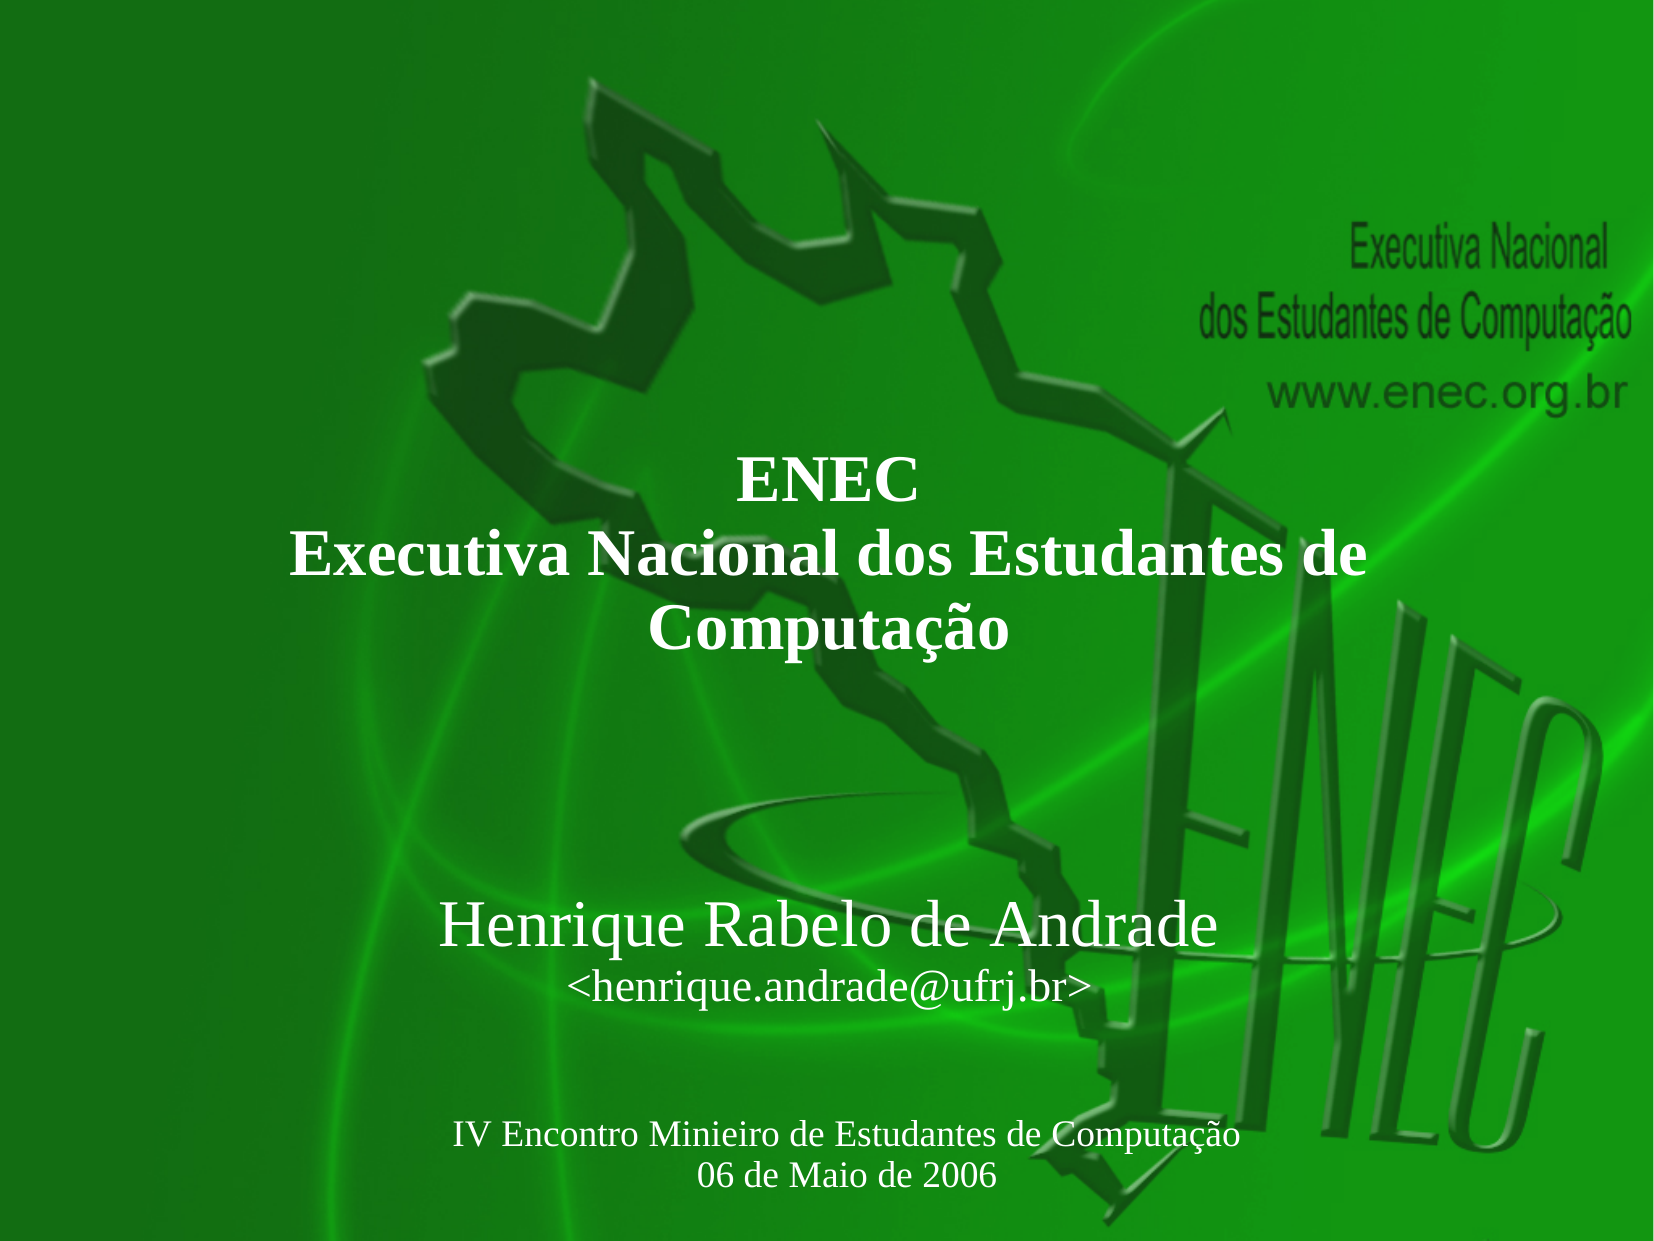

# ENEC
Executiva Nacional dos Estudantes de Computação
Henrique Rabelo de Andrade
<henrique.andrade@ufrj.br>
IV Encontro Minieiro de Estudantes de Computação
06 de Maio de 2006